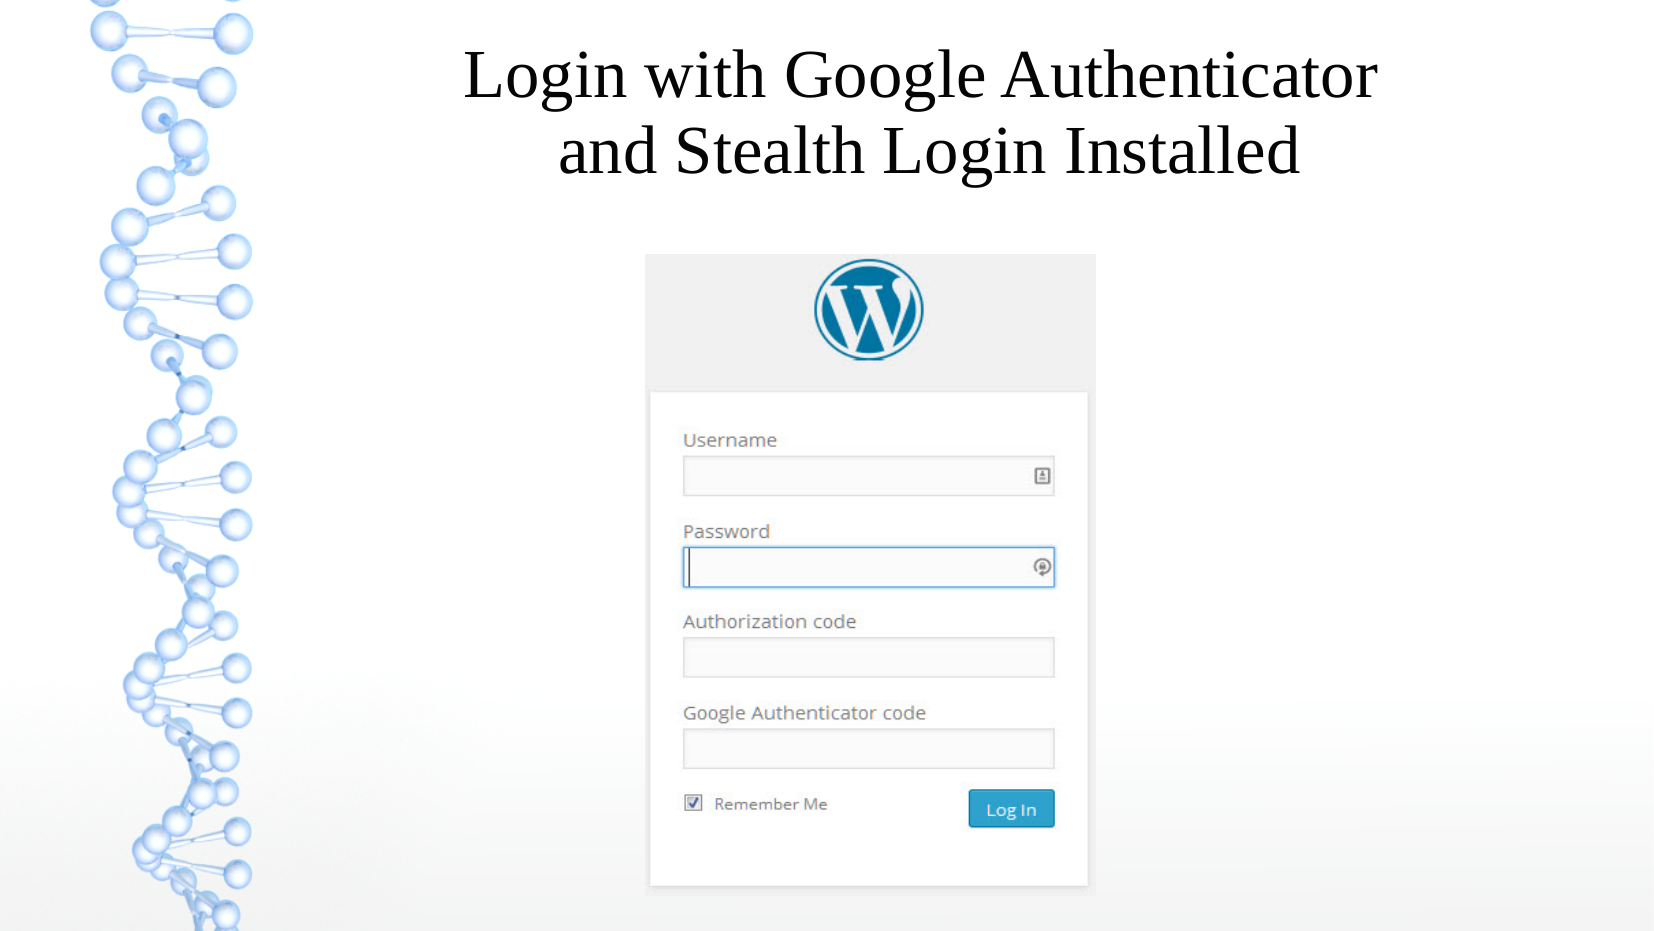

# Login with Google Authenticator and Stealth Login Installed